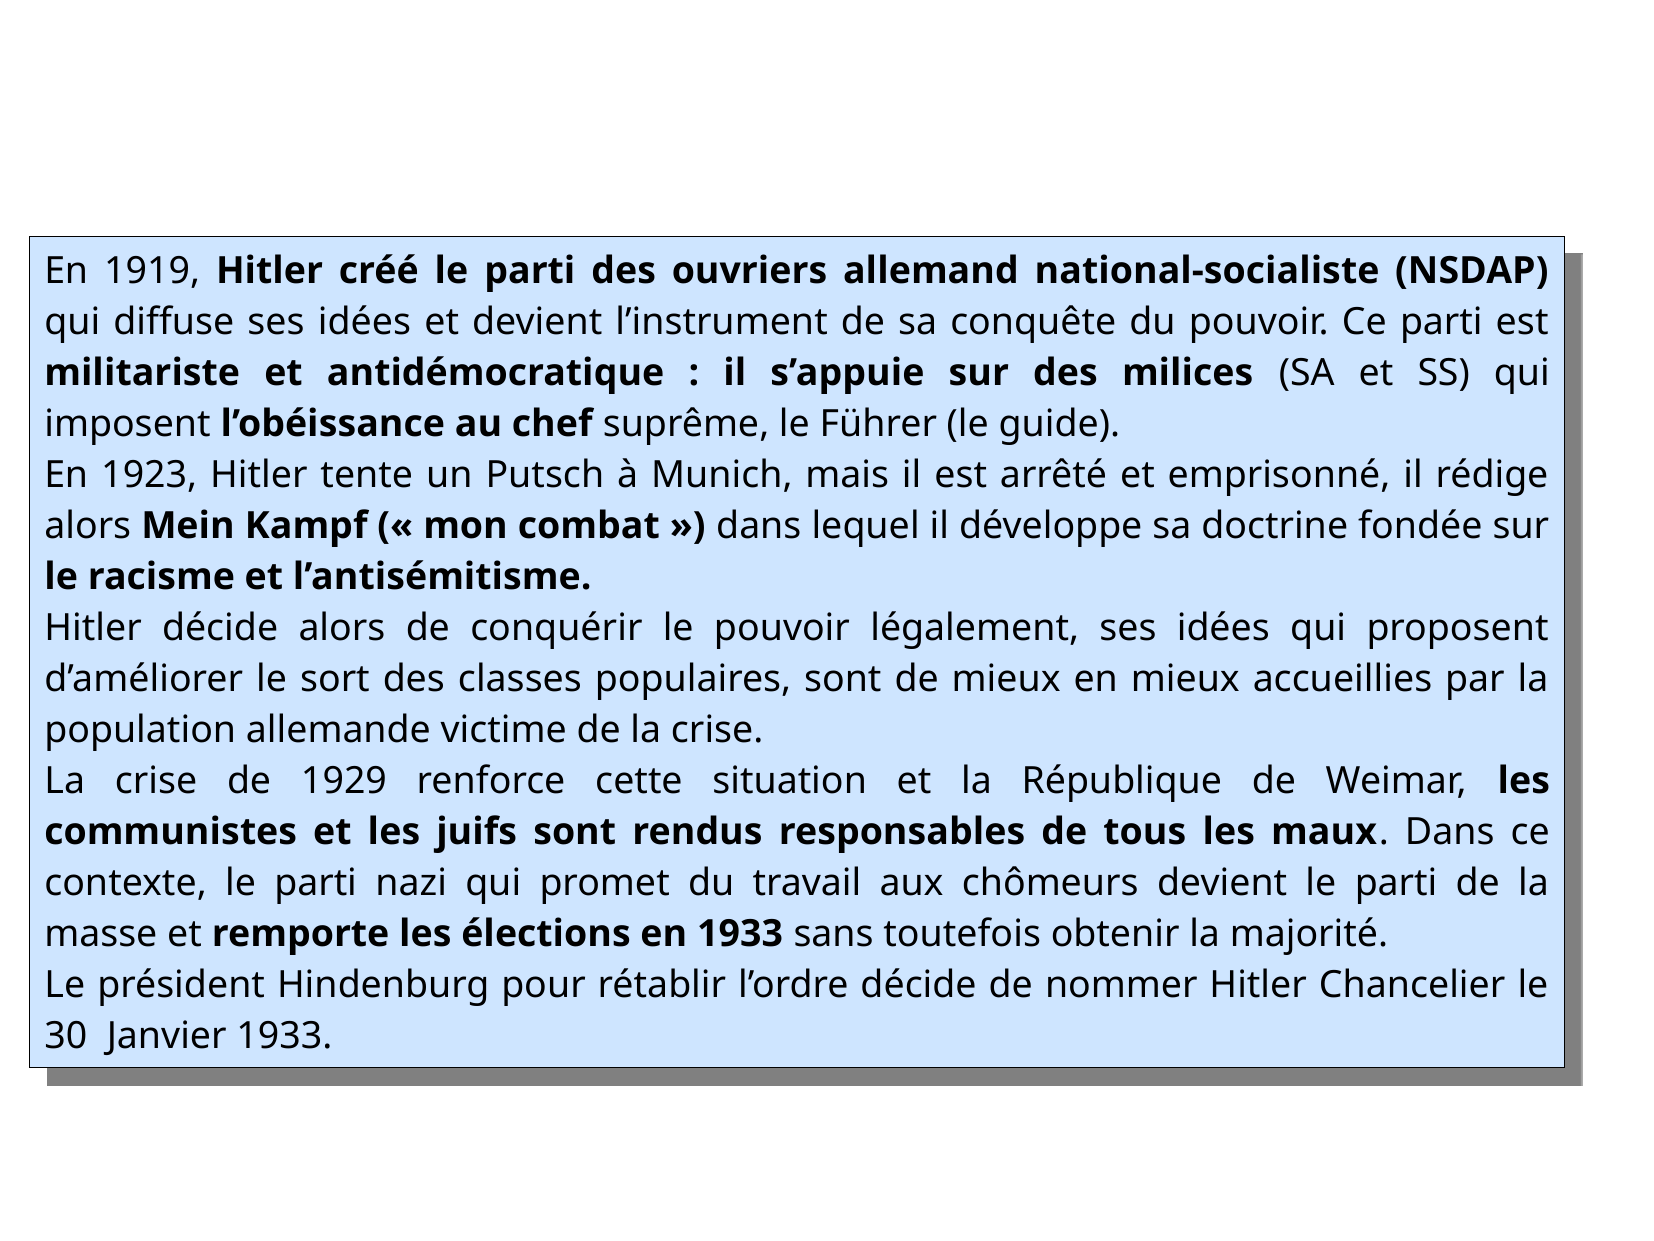

En 1919, Hitler créé le parti des ouvriers allemand national-socialiste (NSDAP) qui diffuse ses idées et devient l’instrument de sa conquête du pouvoir. Ce parti est militariste et antidémocratique : il s’appuie sur des milices (SA et SS) qui imposent l’obéissance au chef suprême, le Führer (le guide).
En 1923, Hitler tente un Putsch à Munich, mais il est arrêté et emprisonné, il rédige alors Mein Kampf (« mon combat ») dans lequel il développe sa doctrine fondée sur le racisme et l’antisémitisme.
Hitler décide alors de conquérir le pouvoir légalement, ses idées qui proposent d’améliorer le sort des classes populaires, sont de mieux en mieux accueillies par la population allemande victime de la crise.
La crise de 1929 renforce cette situation et la République de Weimar, les communistes et les juifs sont rendus responsables de tous les maux. Dans ce contexte, le parti nazi qui promet du travail aux chômeurs devient le parti de la masse et remporte les élections en 1933 sans toutefois obtenir la majorité.
Le président Hindenburg pour rétablir l’ordre décide de nommer Hitler Chancelier le 30 Janvier 1933.